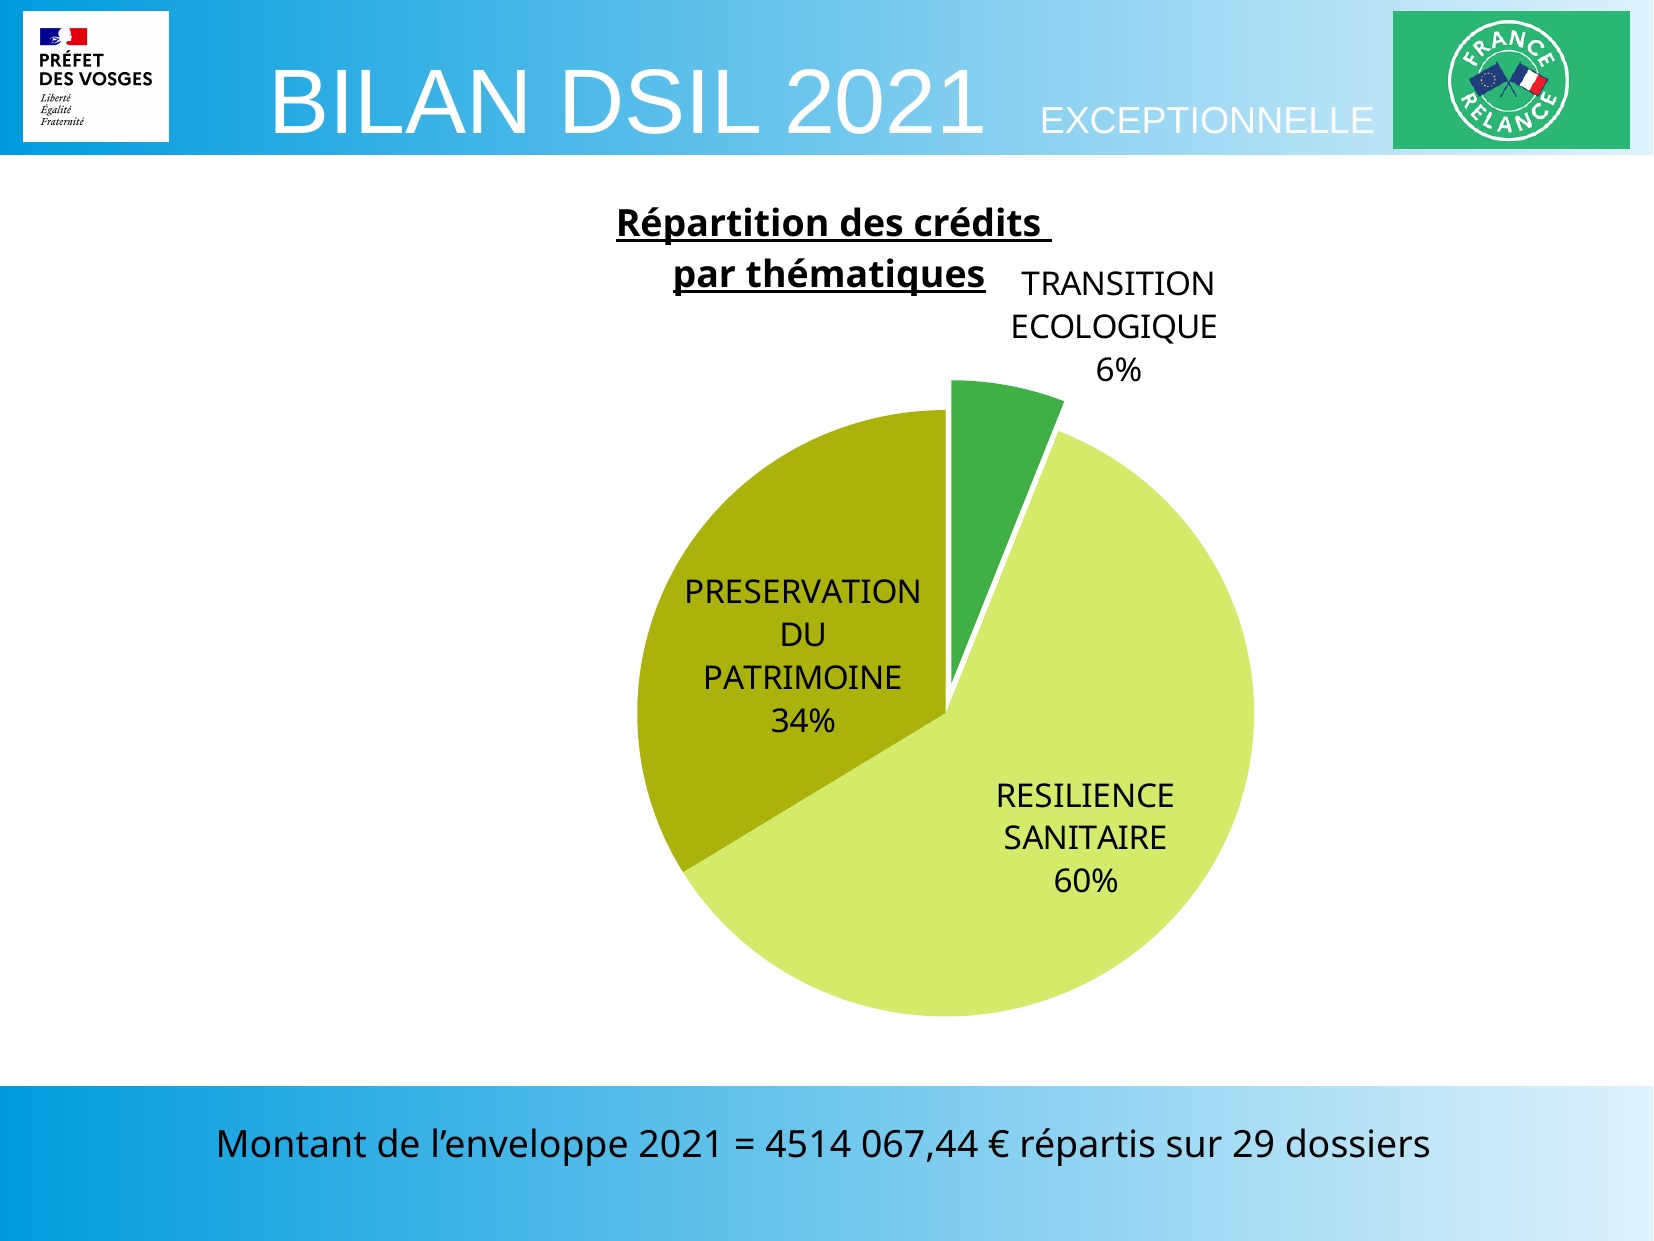

# BILAN DSIL 2021 EXCEPTIONNELLE
Répartition des crédits
par thématiques
### Chart
| Category | Colonne E |
|---|---|
| PRESERVATION DU PATRIMOINE | 624252.0 |
| RESILIENCE SANITAIRE | 1112727.0 |
| TRANSITION ECOLOGIQUE | 110169.12 |Montant de l’enveloppe 2021 = 4514 067,44 € répartis sur 29 dossiers